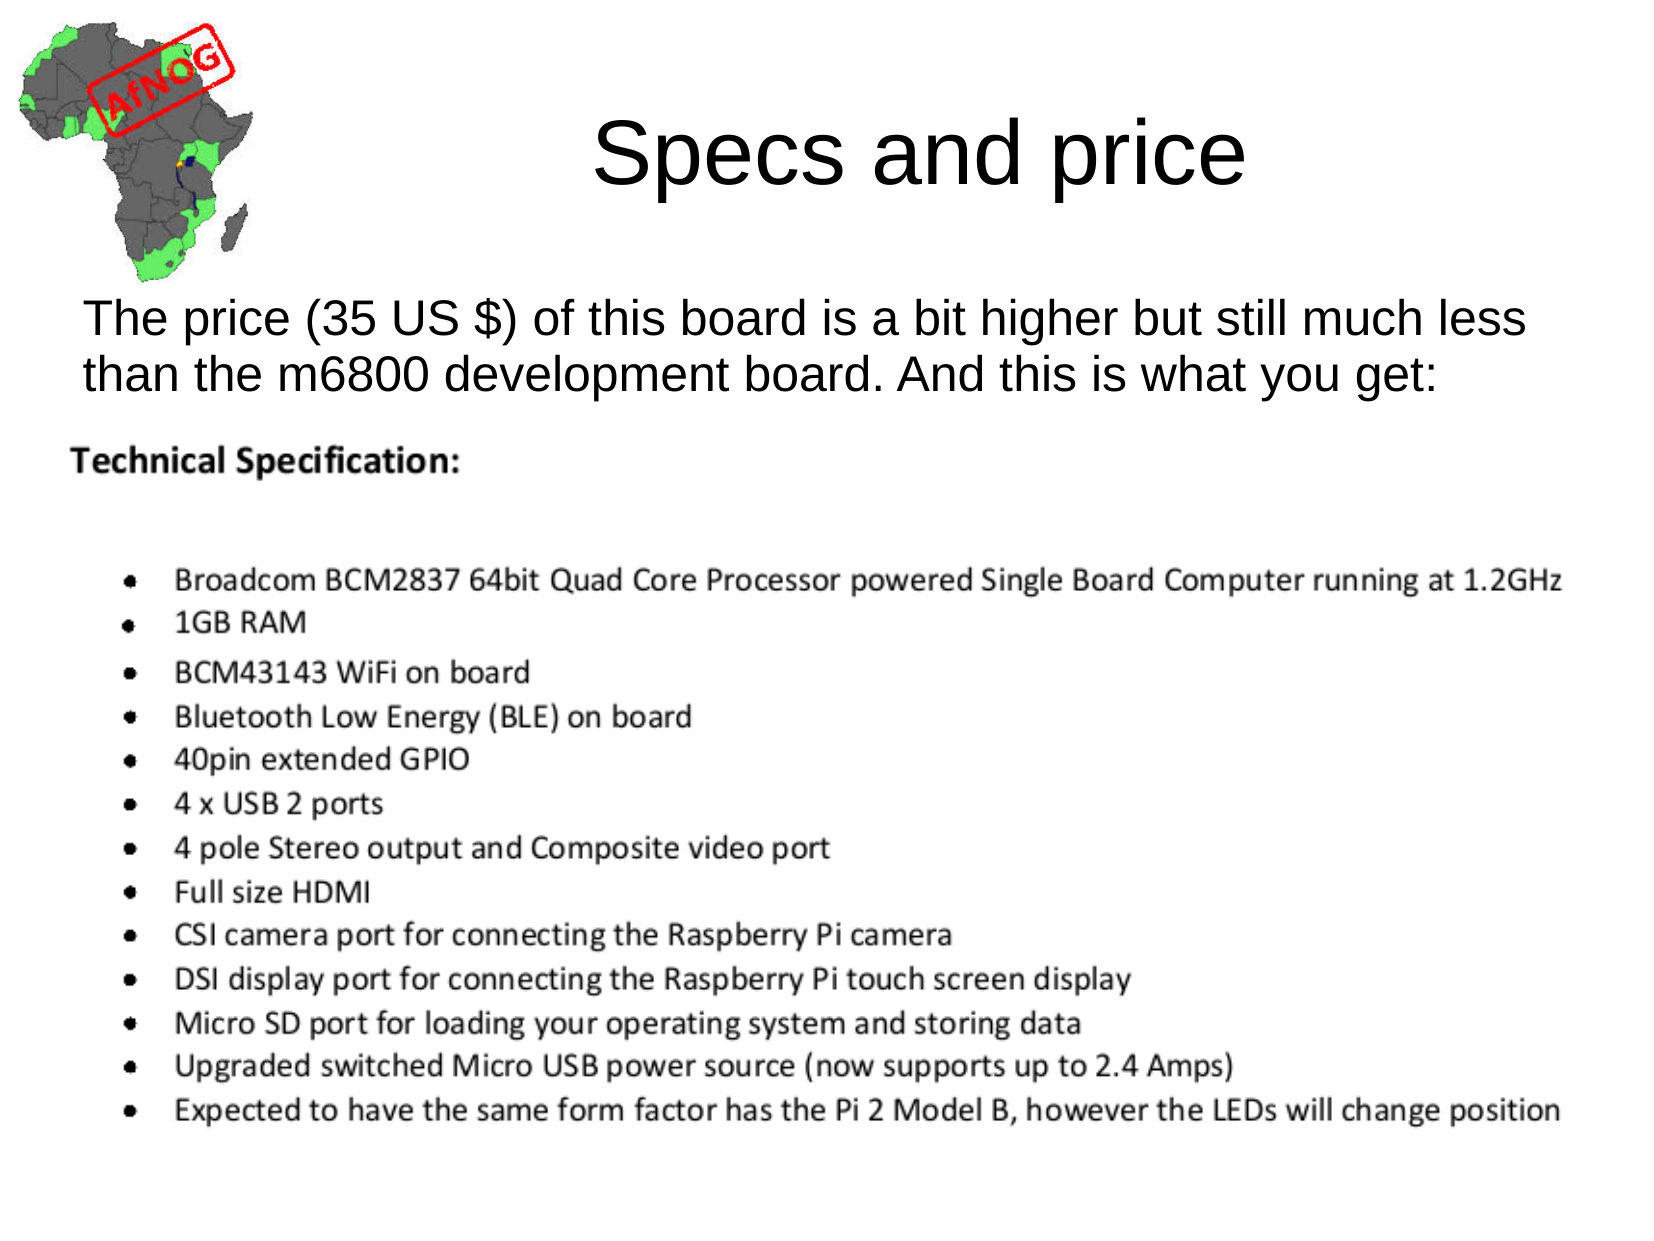

# Specs and price
The price (35 US $) of this board is a bit higher but still much less than the m6800 development board. And this is what you get: